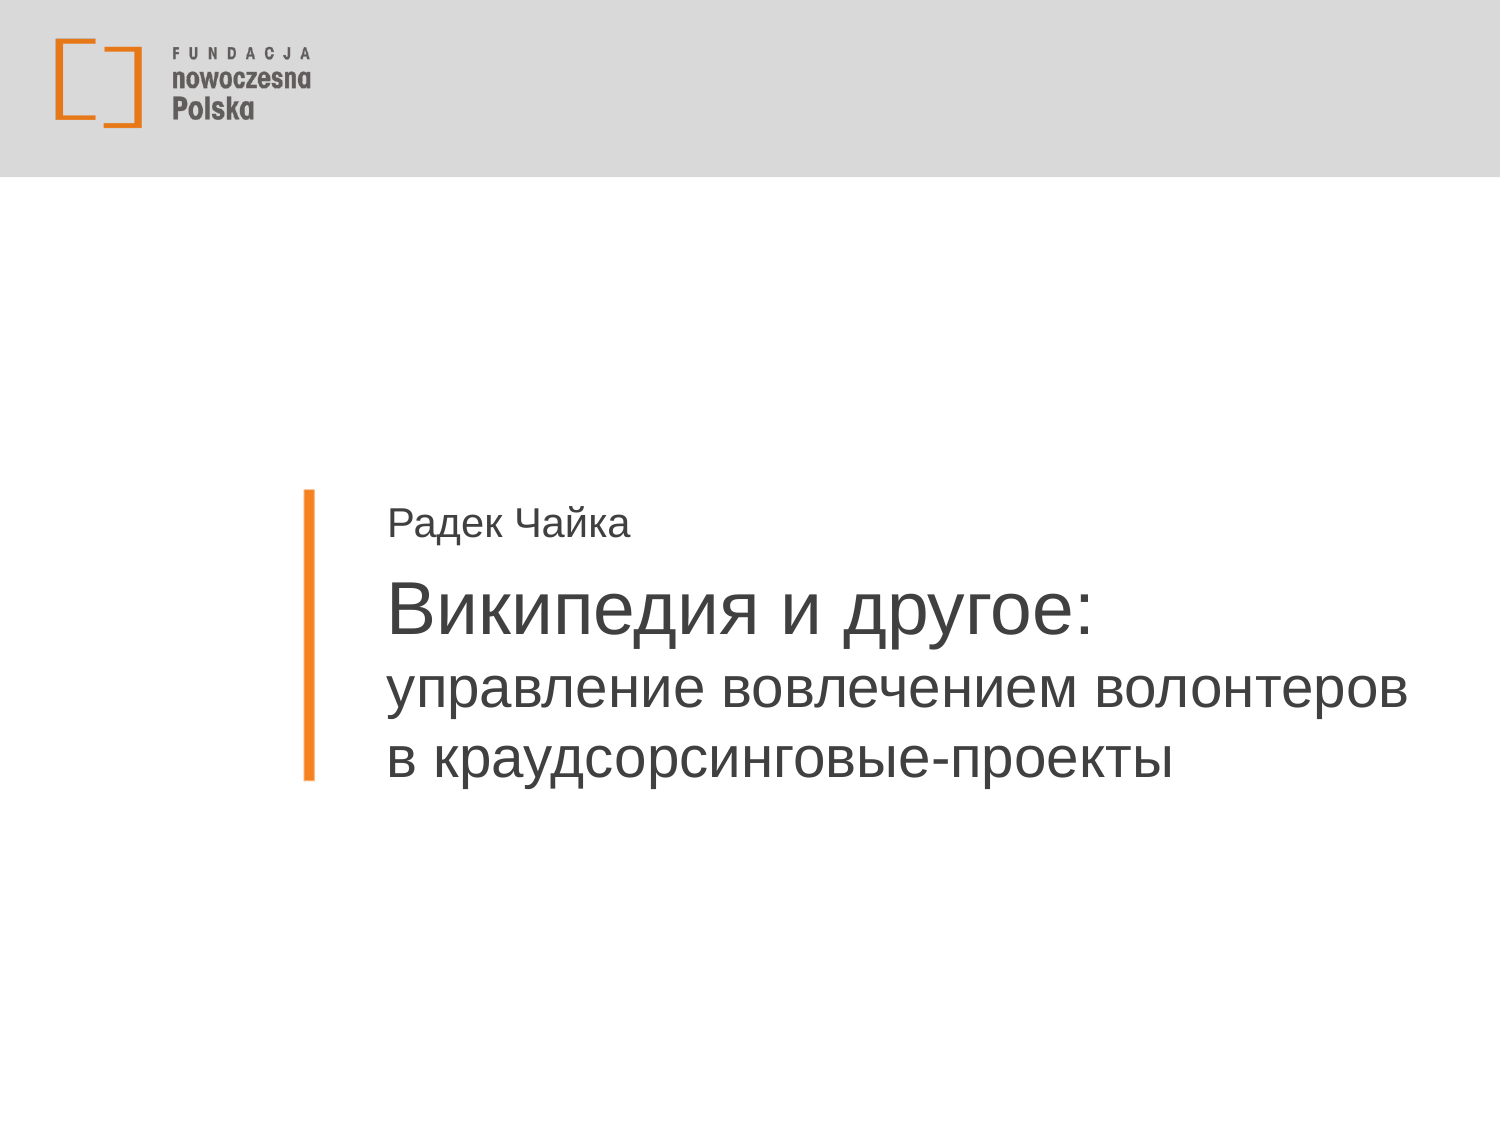

Радек Чайка
Википедия и другое:
управление вовлечением волонтеров в краудсорсинговые-проекты